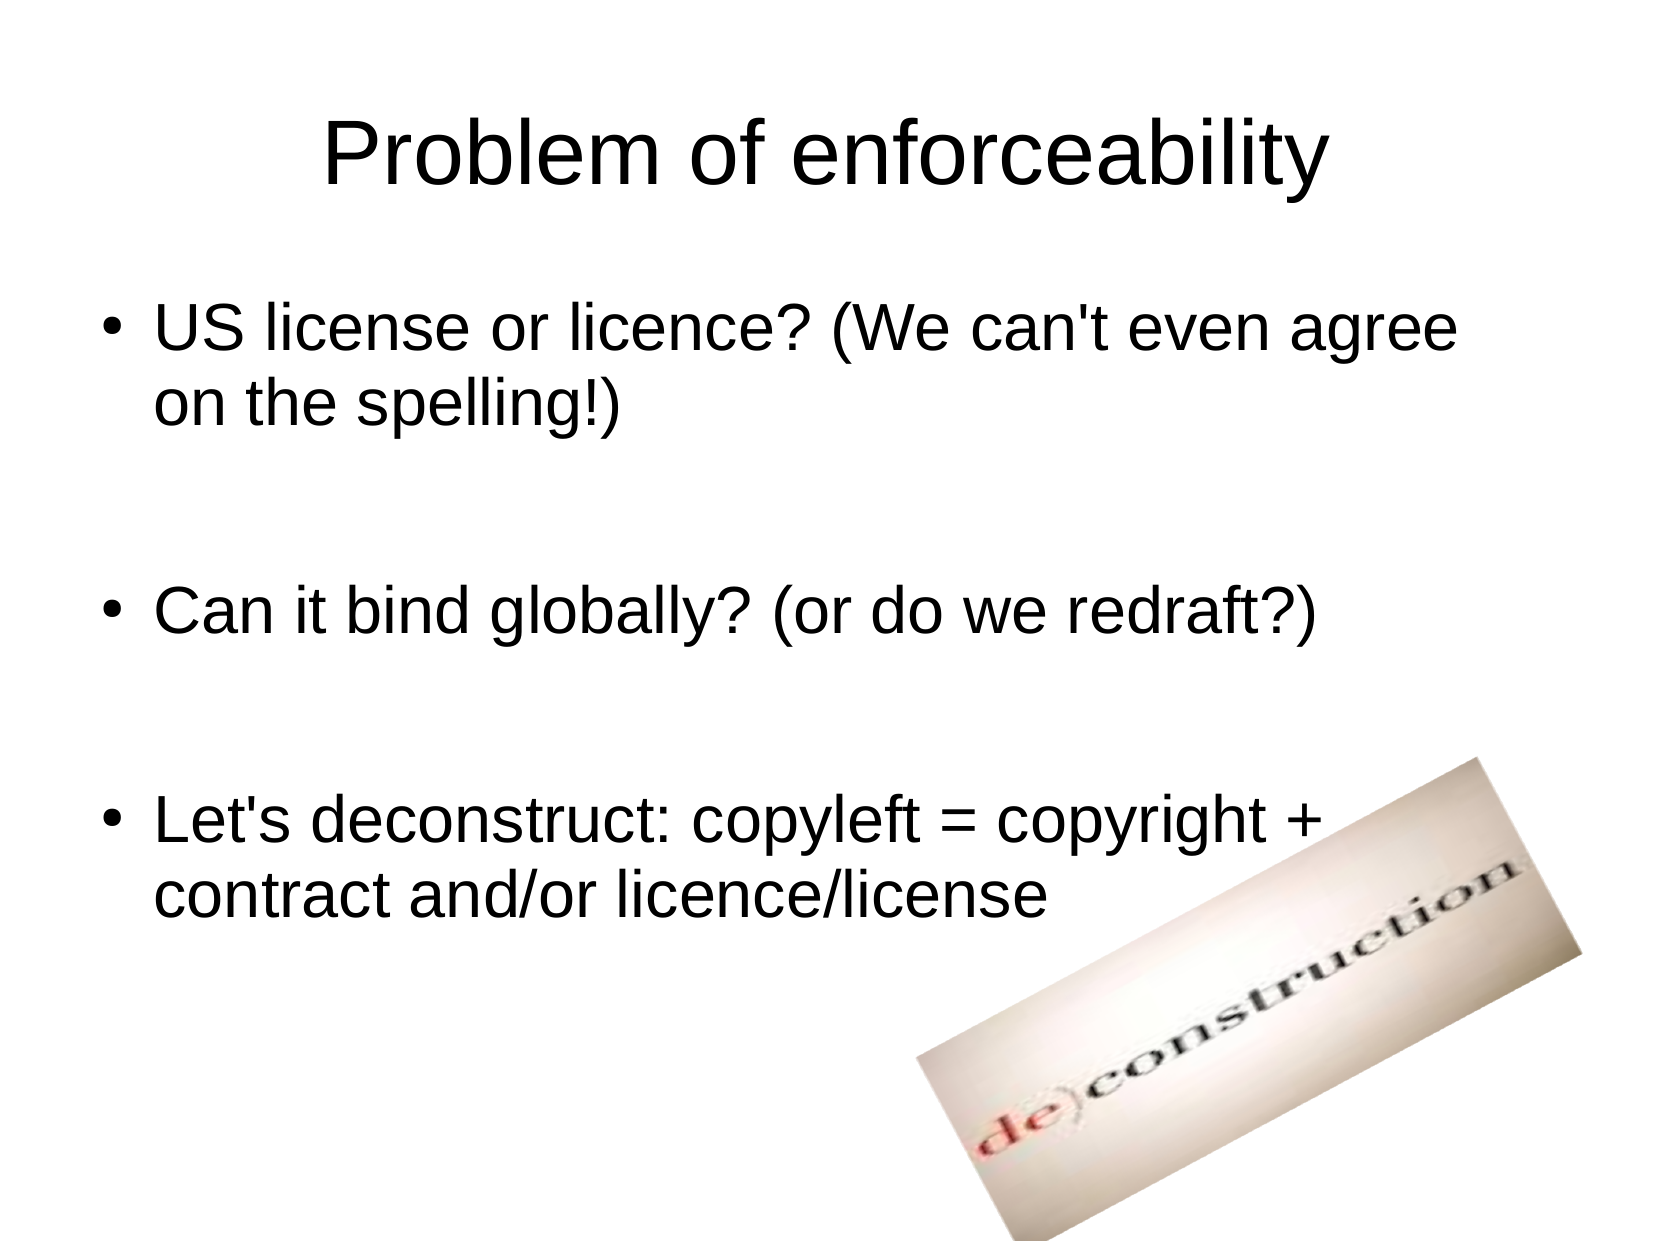

# Problem of enforceability
US license or licence? (We can't even agree on the spelling!)
Can it bind globally? (or do we redraft?)
Let's deconstruct: copyleft = copyright + contract and/or licence/license